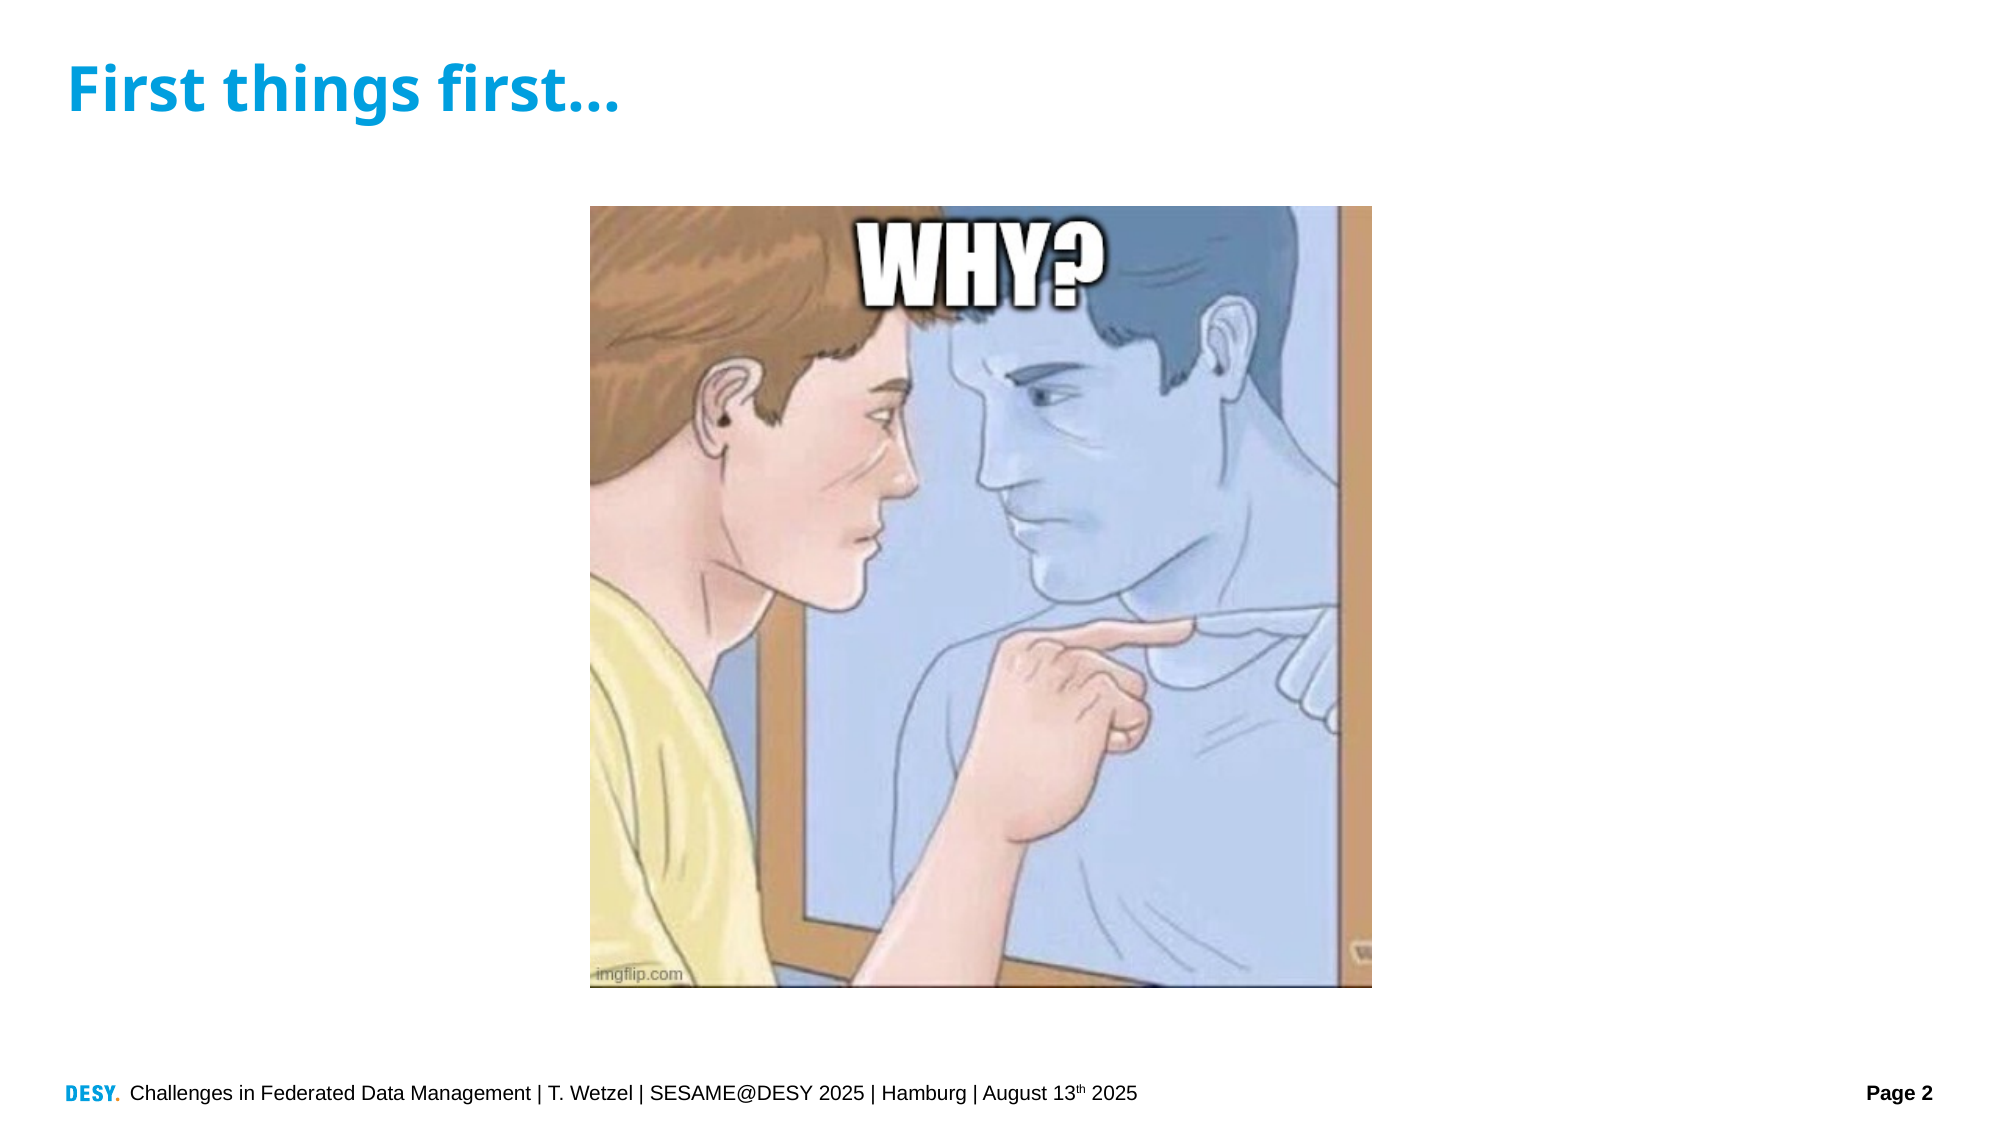

# First things first...
| Presentation Title | Name Surname, Date (Edit by "Insert > Header and Footer")